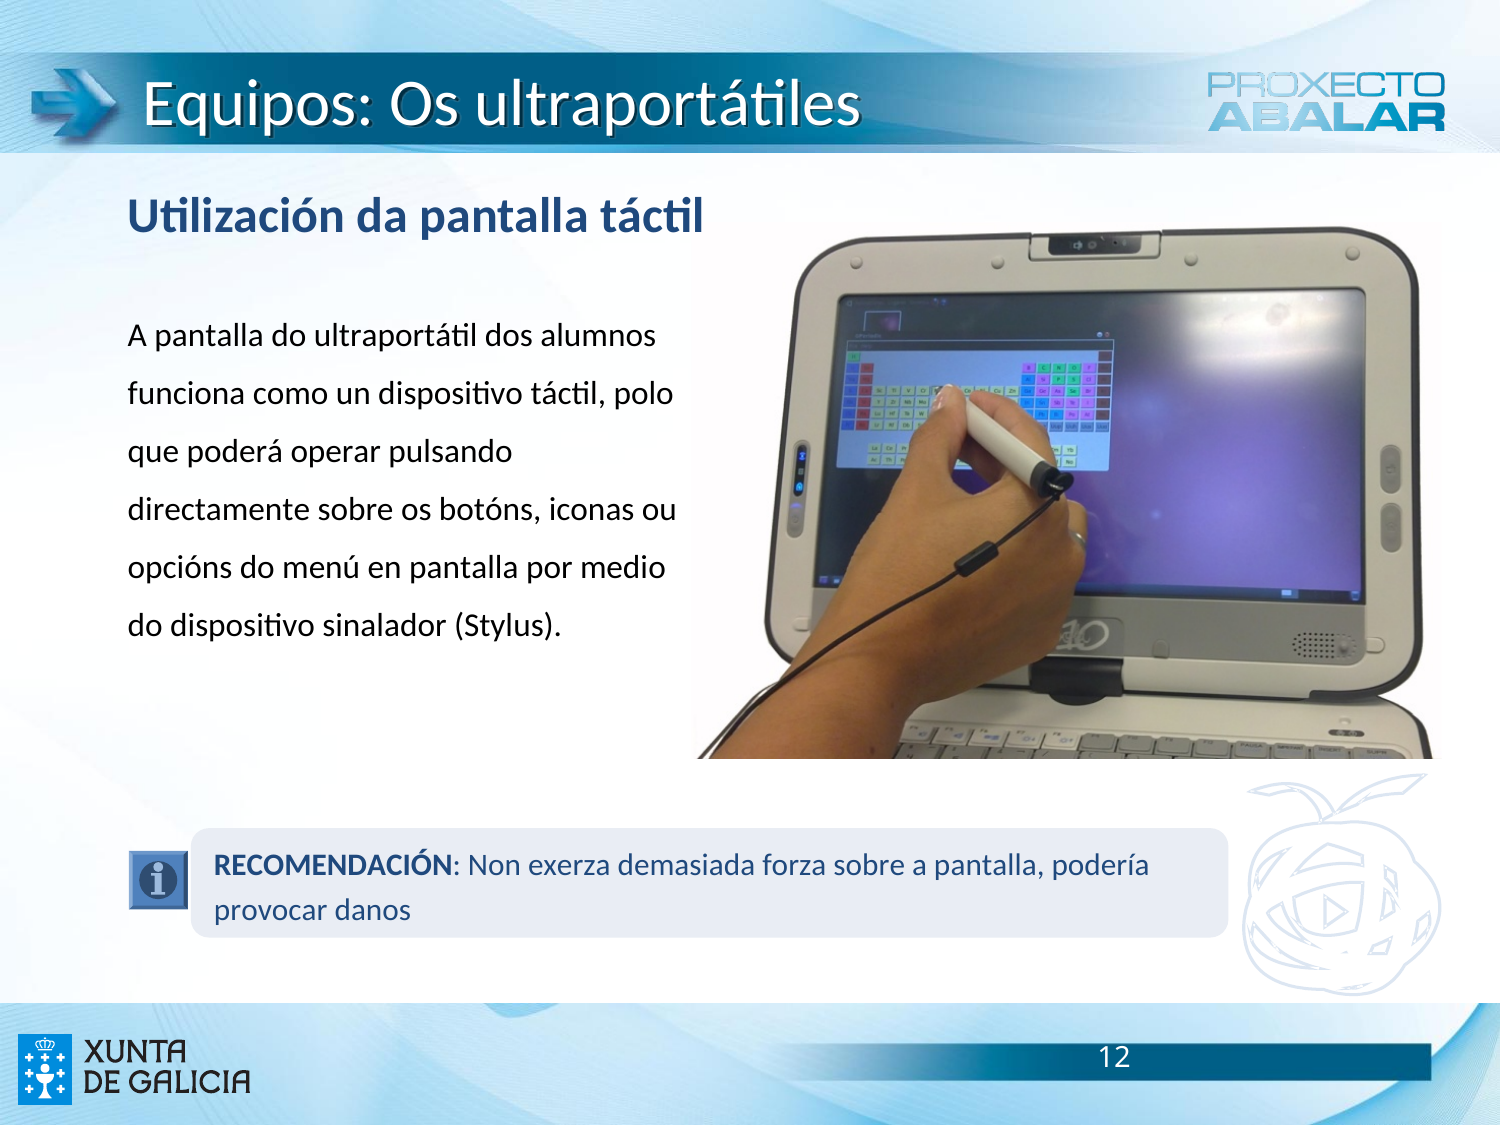

Equipos: Os ultraportátiles
Utilización da pantalla táctil
A pantalla do ultraportátil dos alumnos funciona como un dispositivo táctil, polo que poderá operar pulsando directamente sobre os botóns, iconas ou opcións do menú en pantalla por medio do dispositivo sinalador (Stylus).
RECOMENDACIÓN: Non exerza demasiada forza sobre a pantalla, podería provocar danos